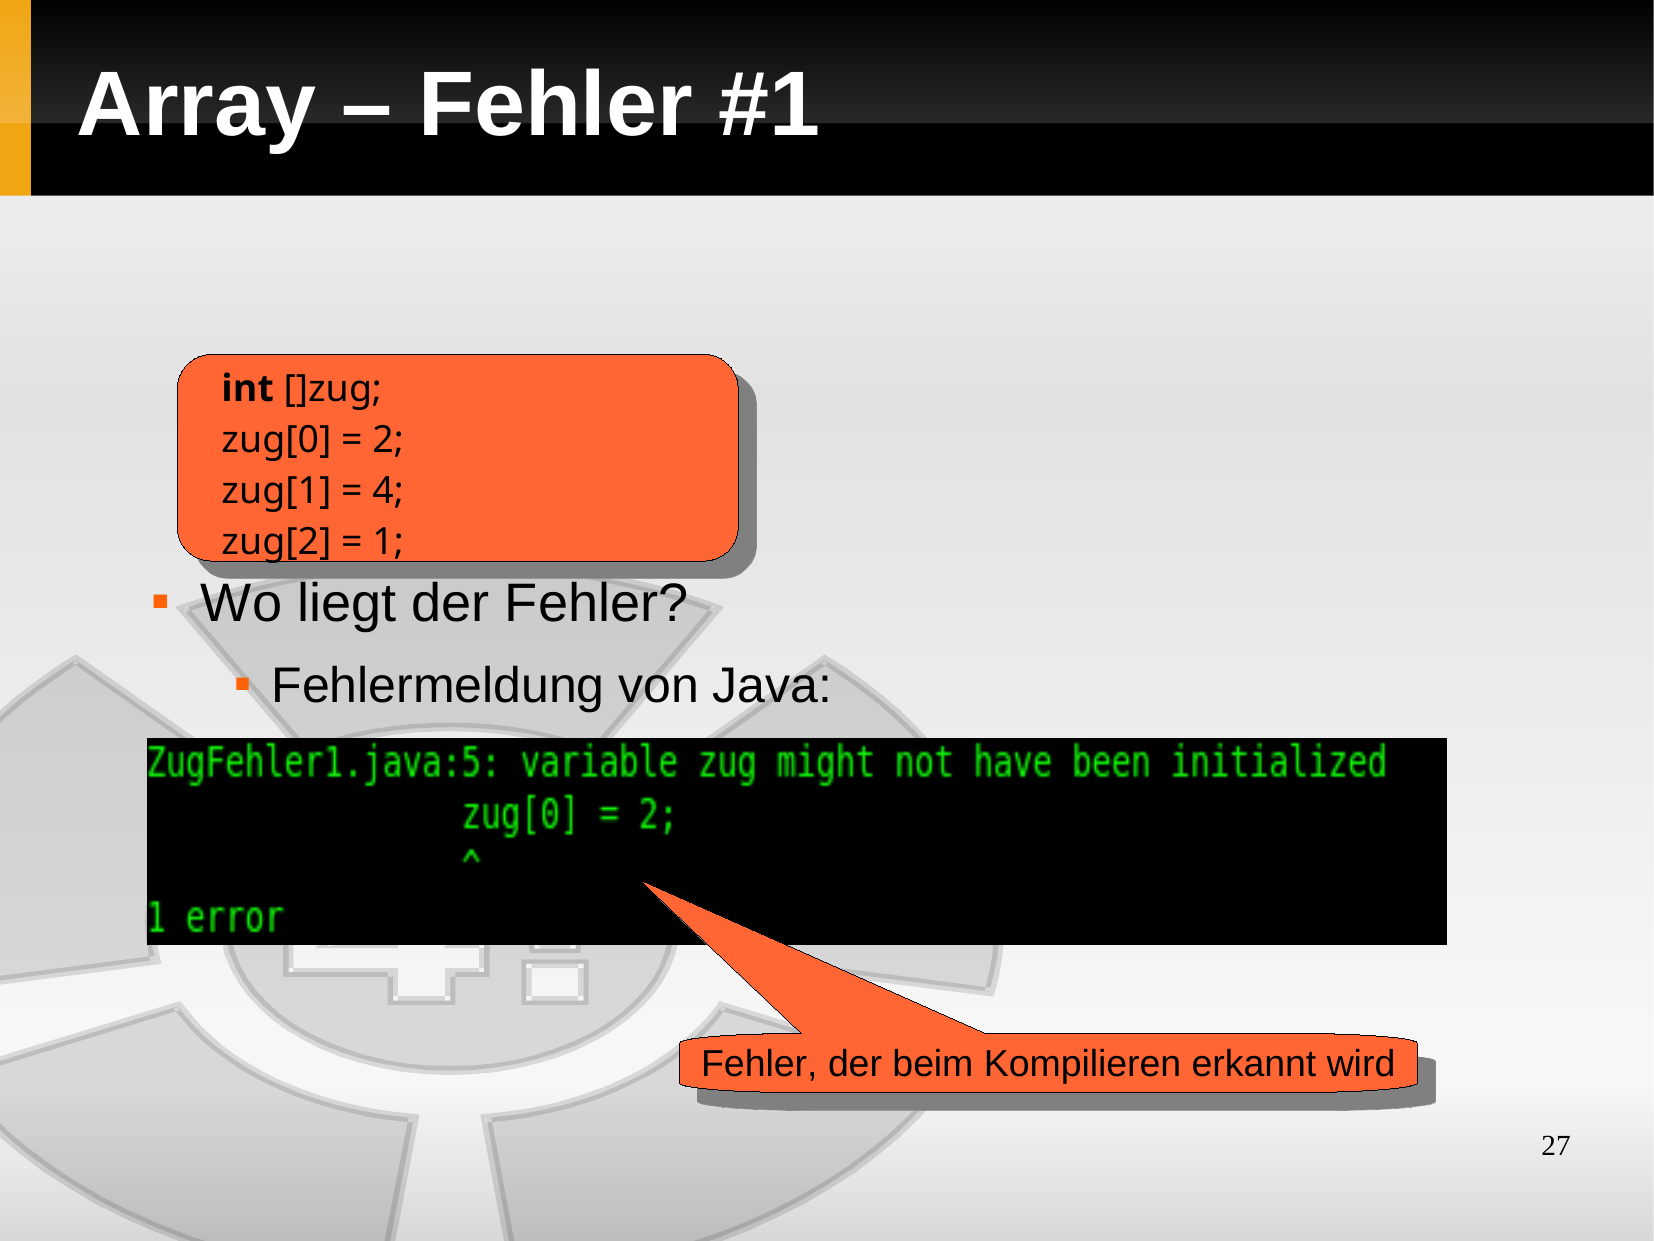

# Array – Fehler #1
Wo liegt der Fehler?
Fehlermeldung von Java:
int []zug;
zug[0] = 2;
zug[1] = 4;
zug[2] = 1;
Fehler, der beim Kompilieren erkannt wird
27